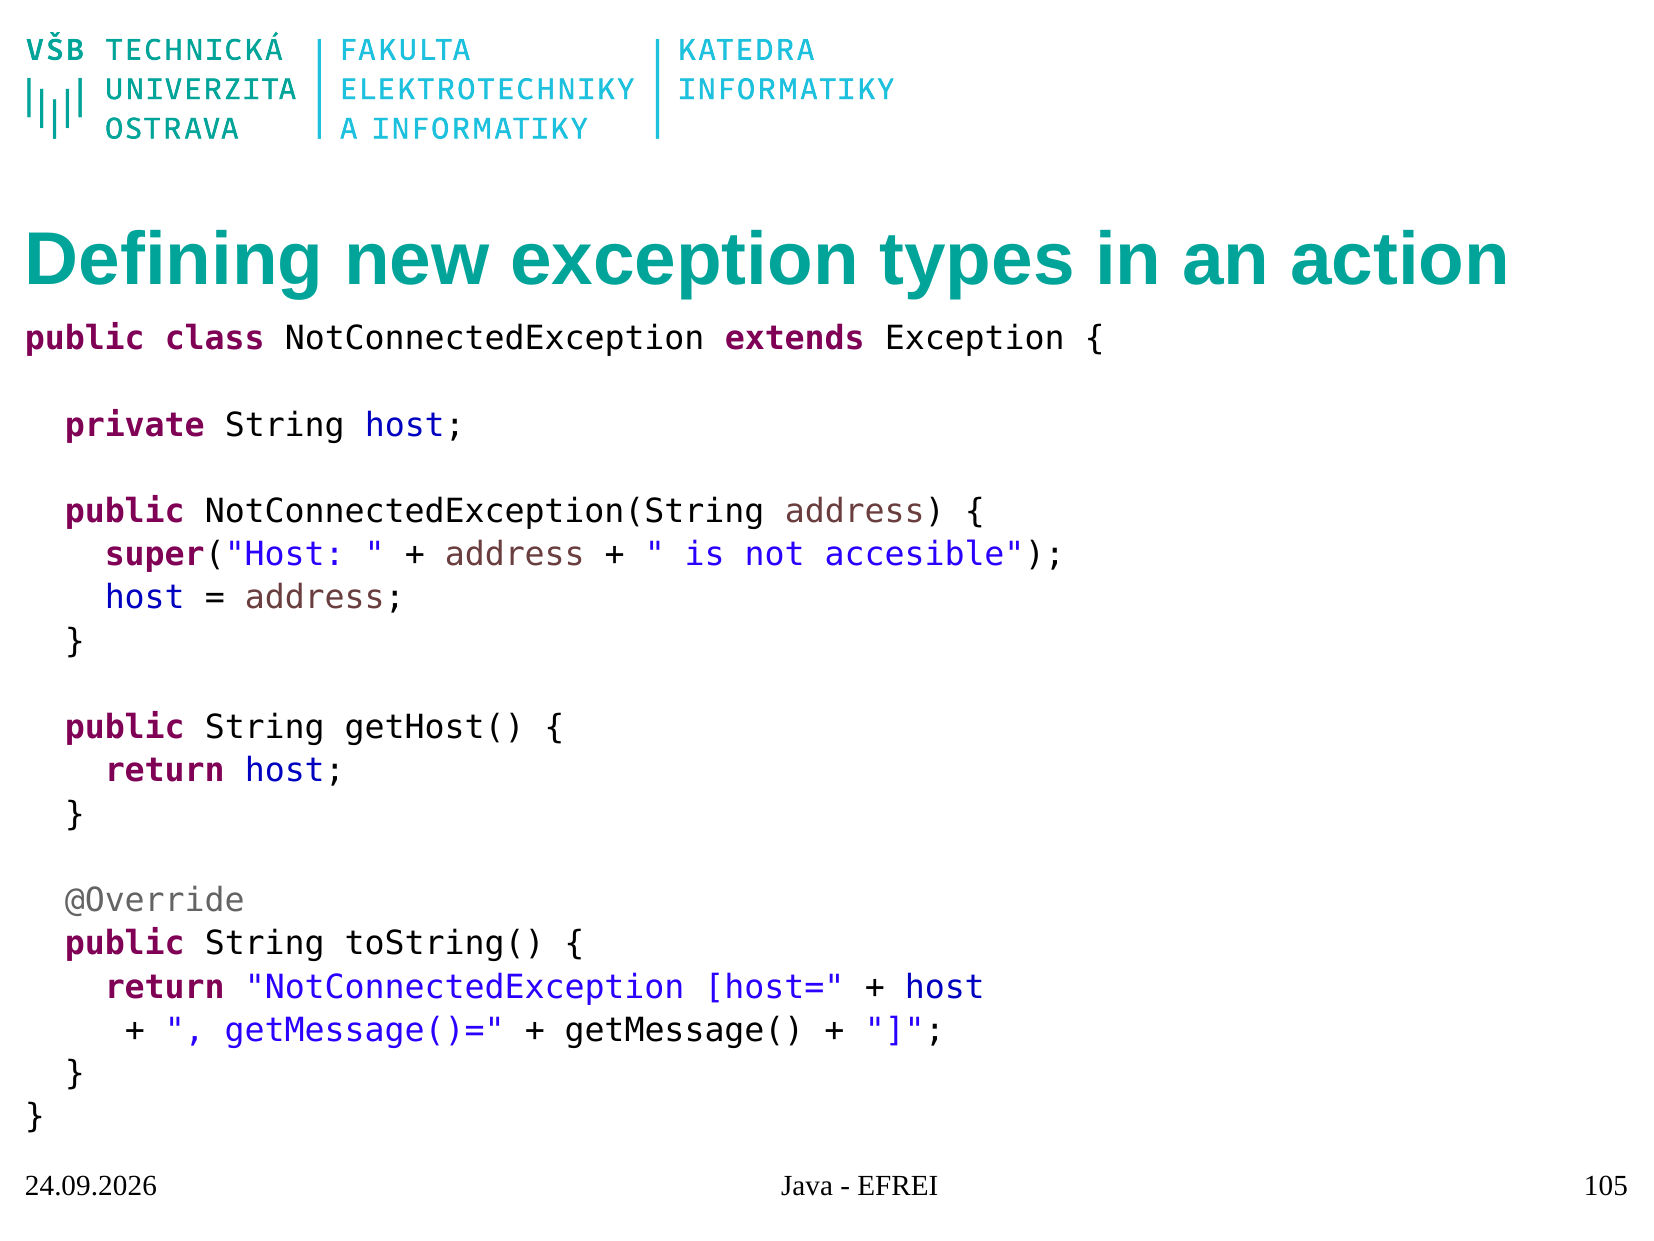

# Defining new exception types in an action
public class NotConnectedException extends Exception {
 private String host;
 public NotConnectedException(String address) {
 super("Host: " + address + " is not accesible");
 host = address;
 }
 public String getHost() {
 return host;
 }
 @Override
 public String toString() {
 return "NotConnectedException [host=" + host
 + ", getMessage()=" + getMessage() + "]";
 }
}
Java - EFREI
105